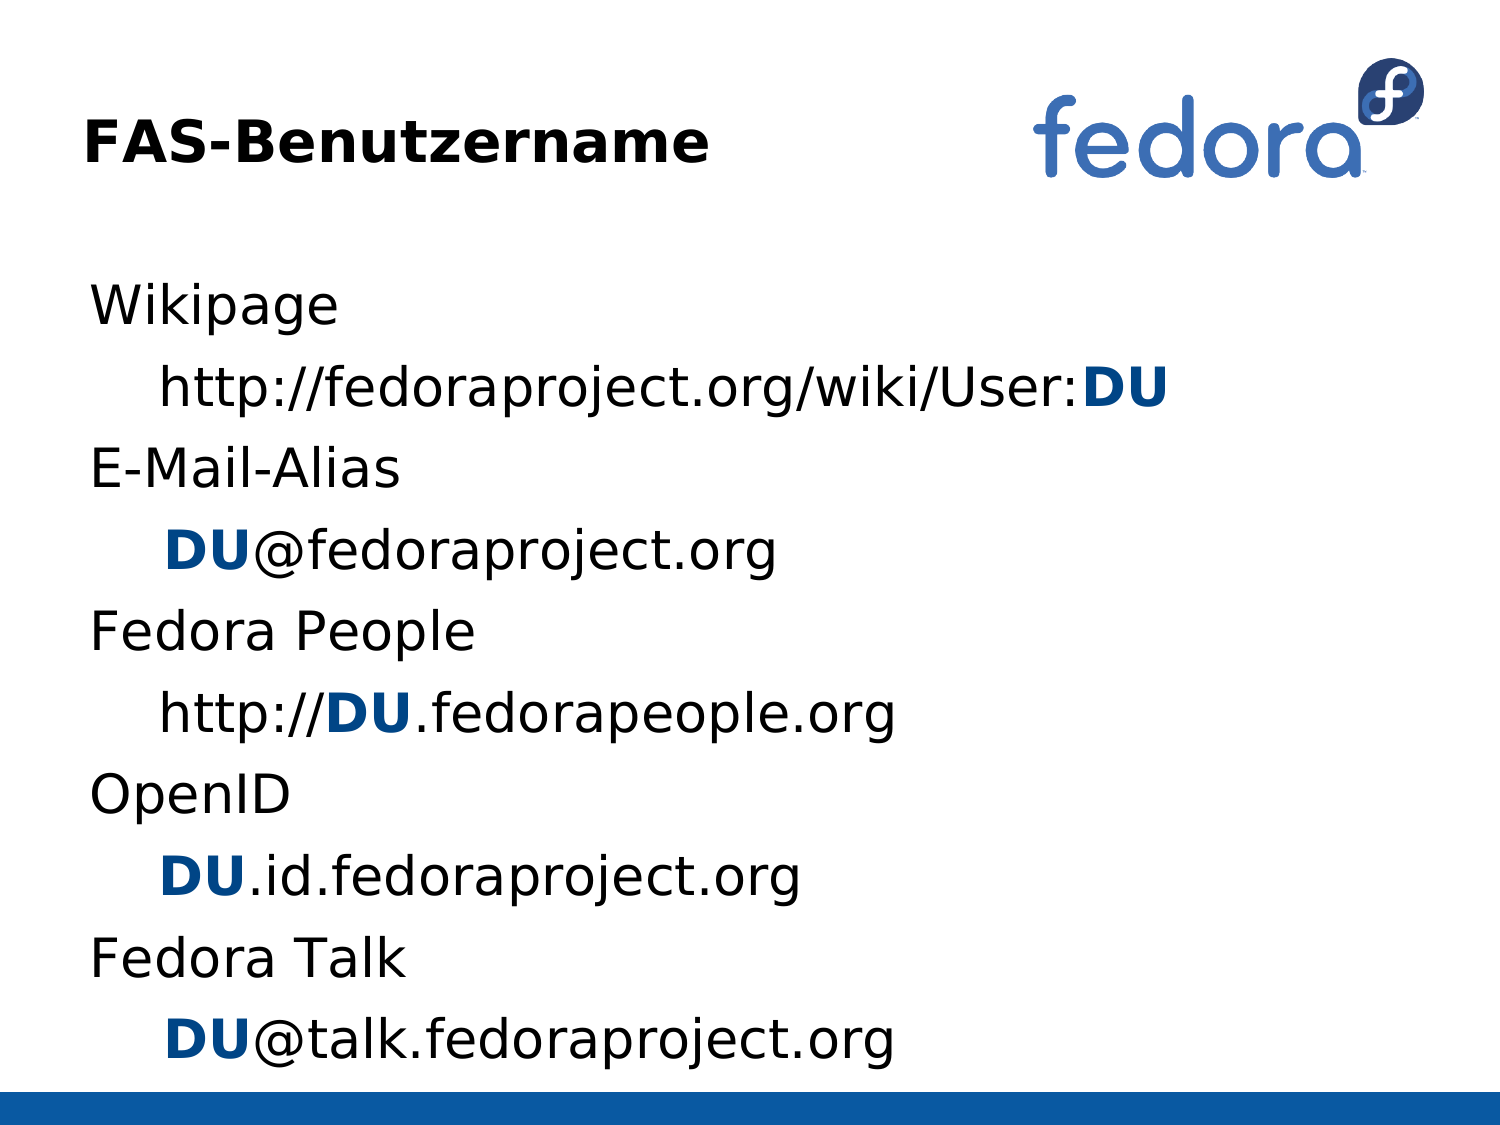

# FAS-Benutzername
Wikipage
 http://fedoraproject.org/wiki/User:DU
E-Mail-Alias
 DU@fedoraproject.org
Fedora People
 http://DU.fedorapeople.org
OpenID
 DU.id.fedoraproject.org
Fedora Talk
 DU@talk.fedoraproject.org